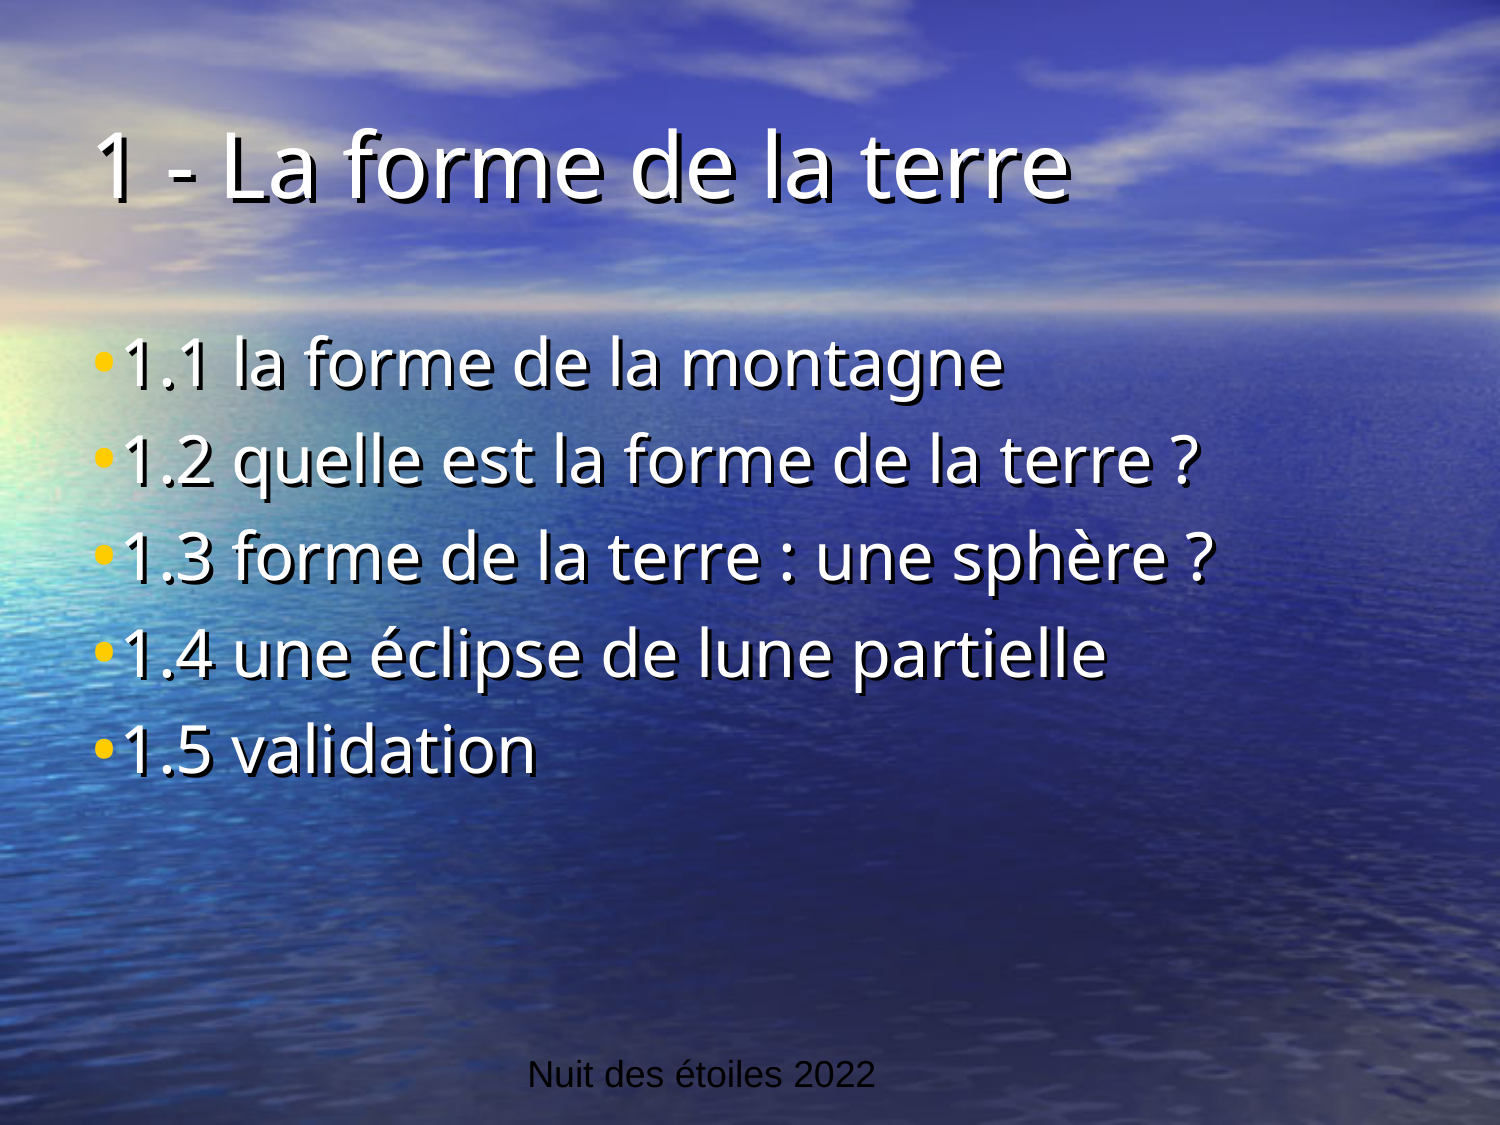

# 1 - La forme de la terre
1.1 la forme de la montagne
1.2 quelle est la forme de la terre ?
1.3 forme de la terre : une sphère ?
1.4 une éclipse de lune partielle
1.5 validation
Nuit des étoiles 2022